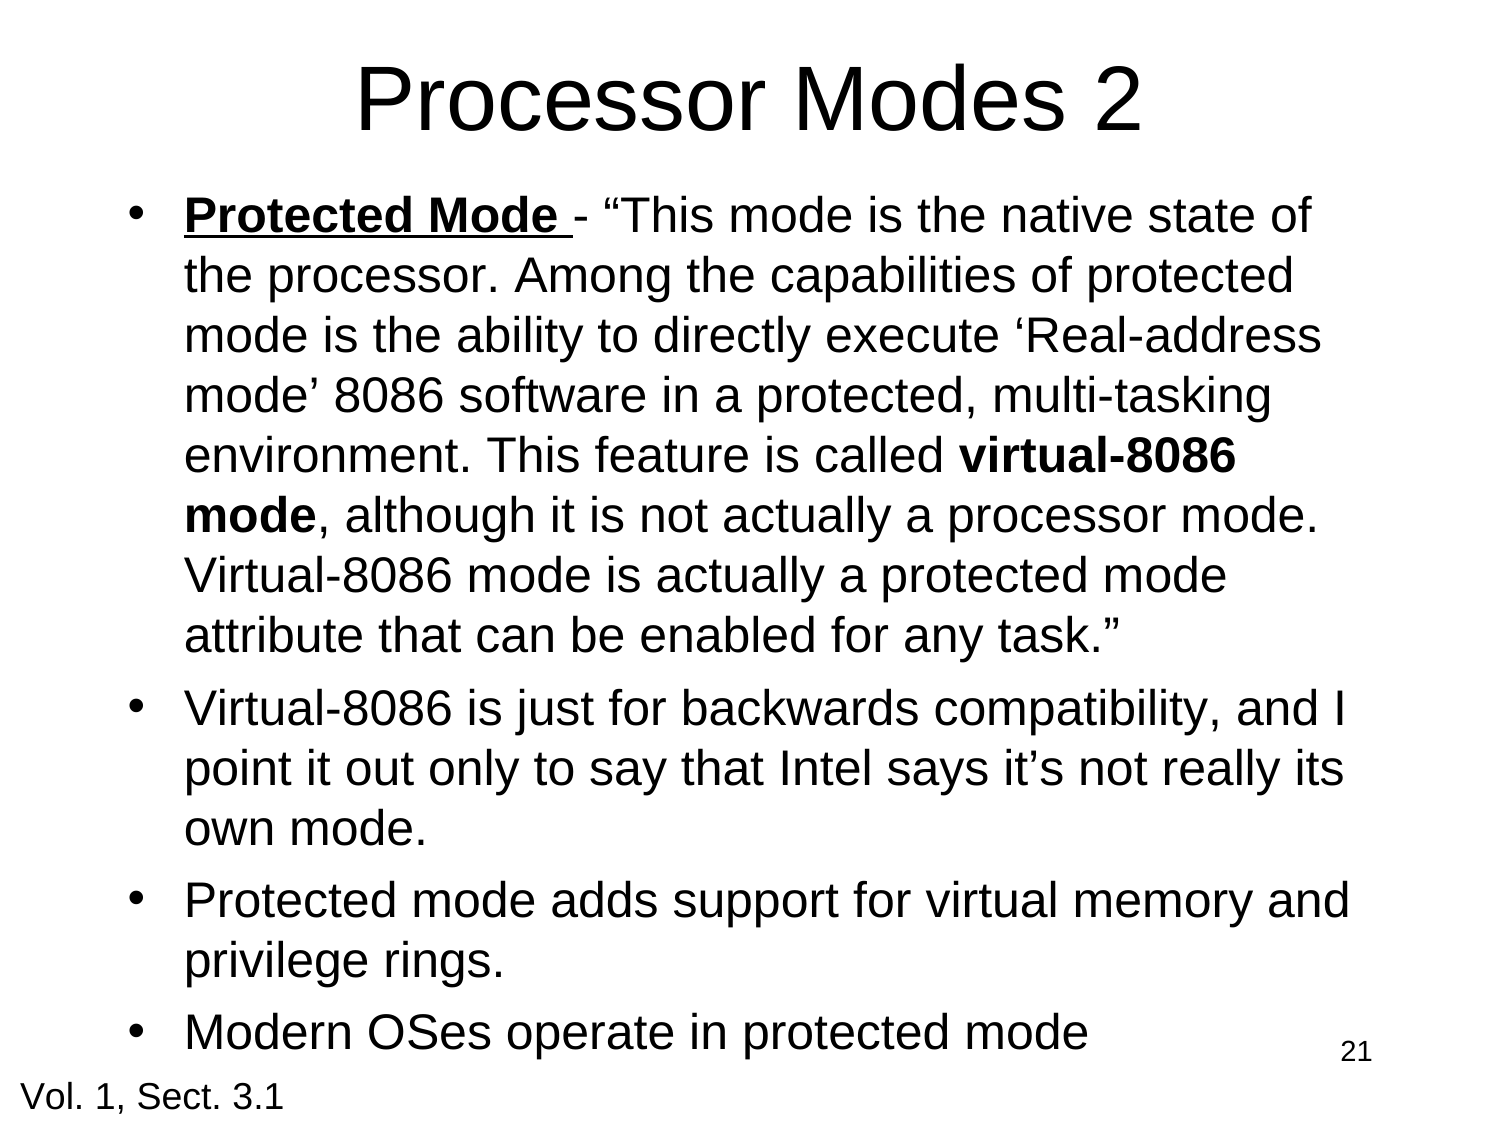

# Processor Modes 2
Protected Mode - “This mode is the native state of the processor. Among the capabilities of protected mode is the ability to directly execute ‘Real-address mode’ 8086 software in a protected, multi-tasking environment. This feature is called virtual-8086 mode, although it is not actually a processor mode. Virtual-8086 mode is actually a protected mode attribute that can be enabled for any task.”
Virtual-8086 is just for backwards compatibility, and I point it out only to say that Intel says it’s not really its own mode.
Protected mode adds support for virtual memory and privilege rings.
Modern OSes operate in protected mode
Vol. 1, Sect. 3.1